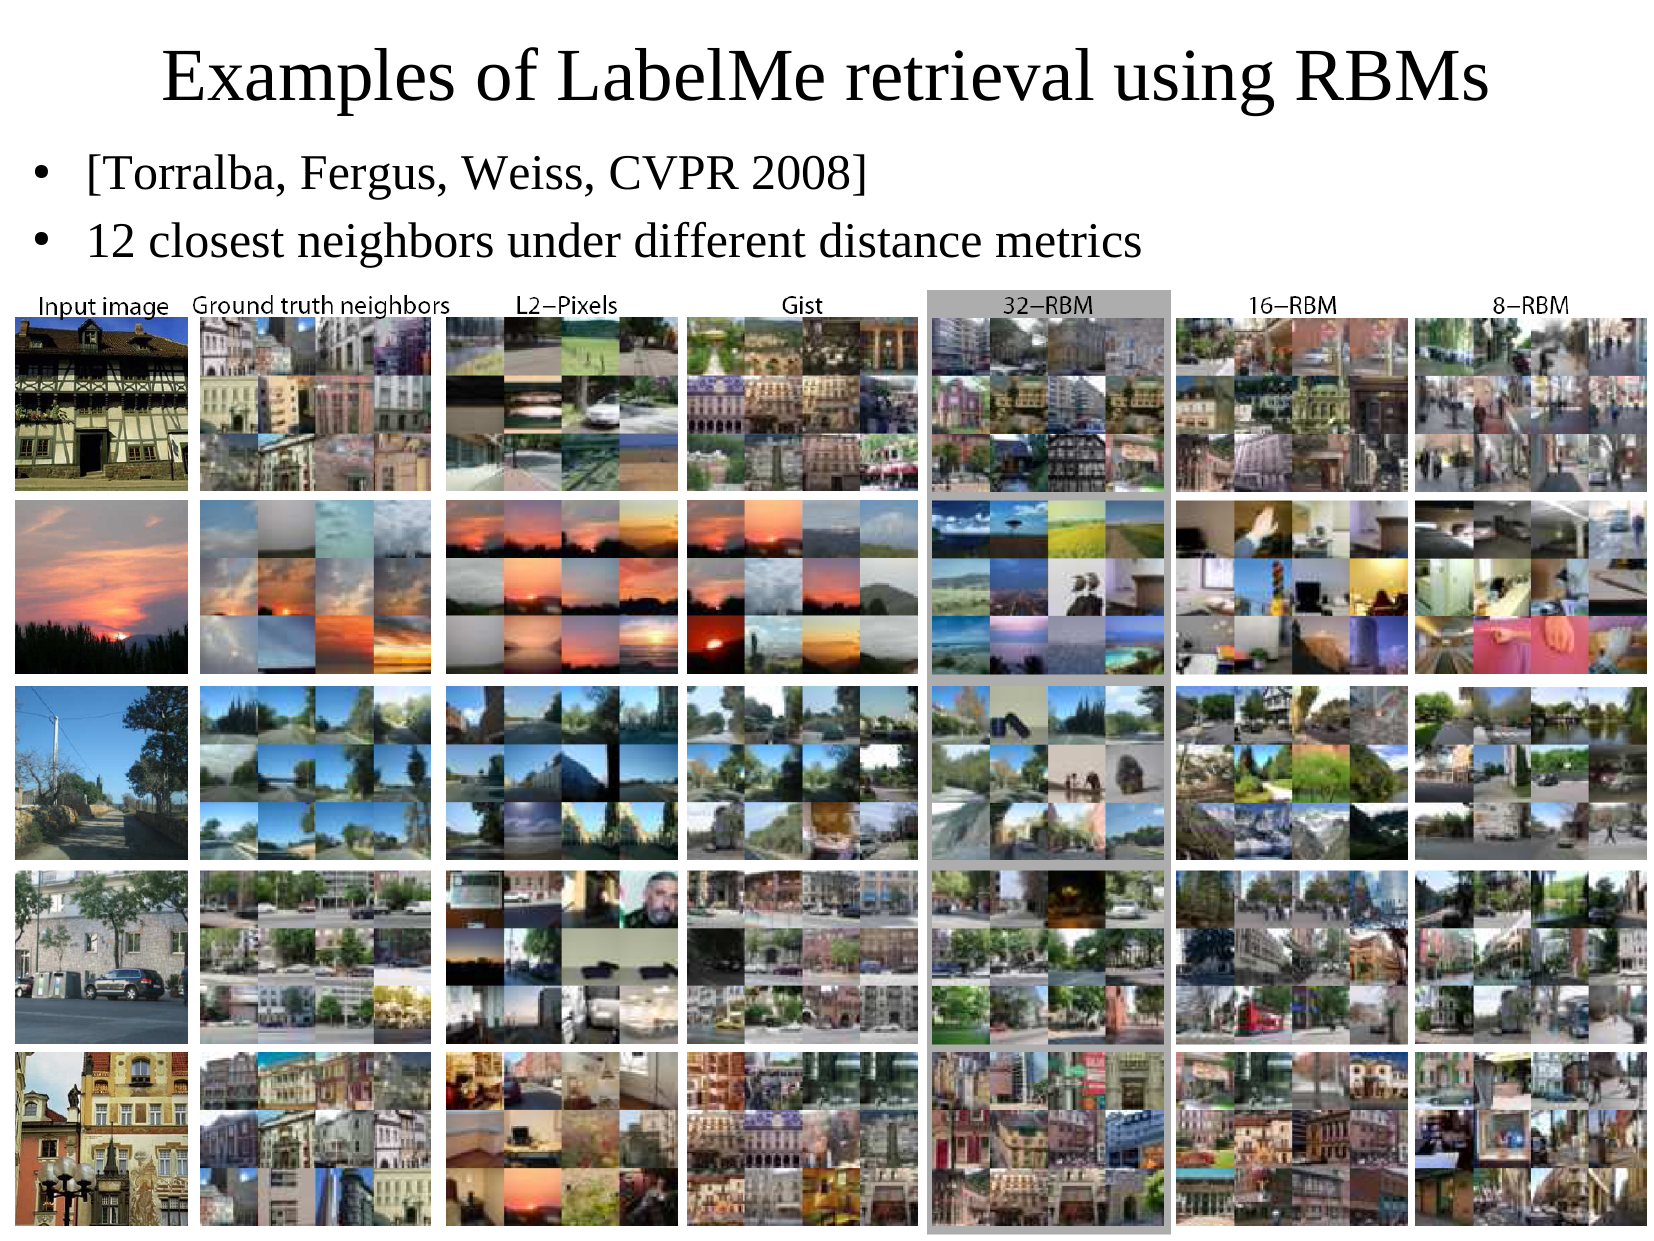

# Examples of LabelMe retrieval using RBMs
[Torralba, Fergus, Weiss, CVPR 2008]
12 closest neighbors under different distance metrics